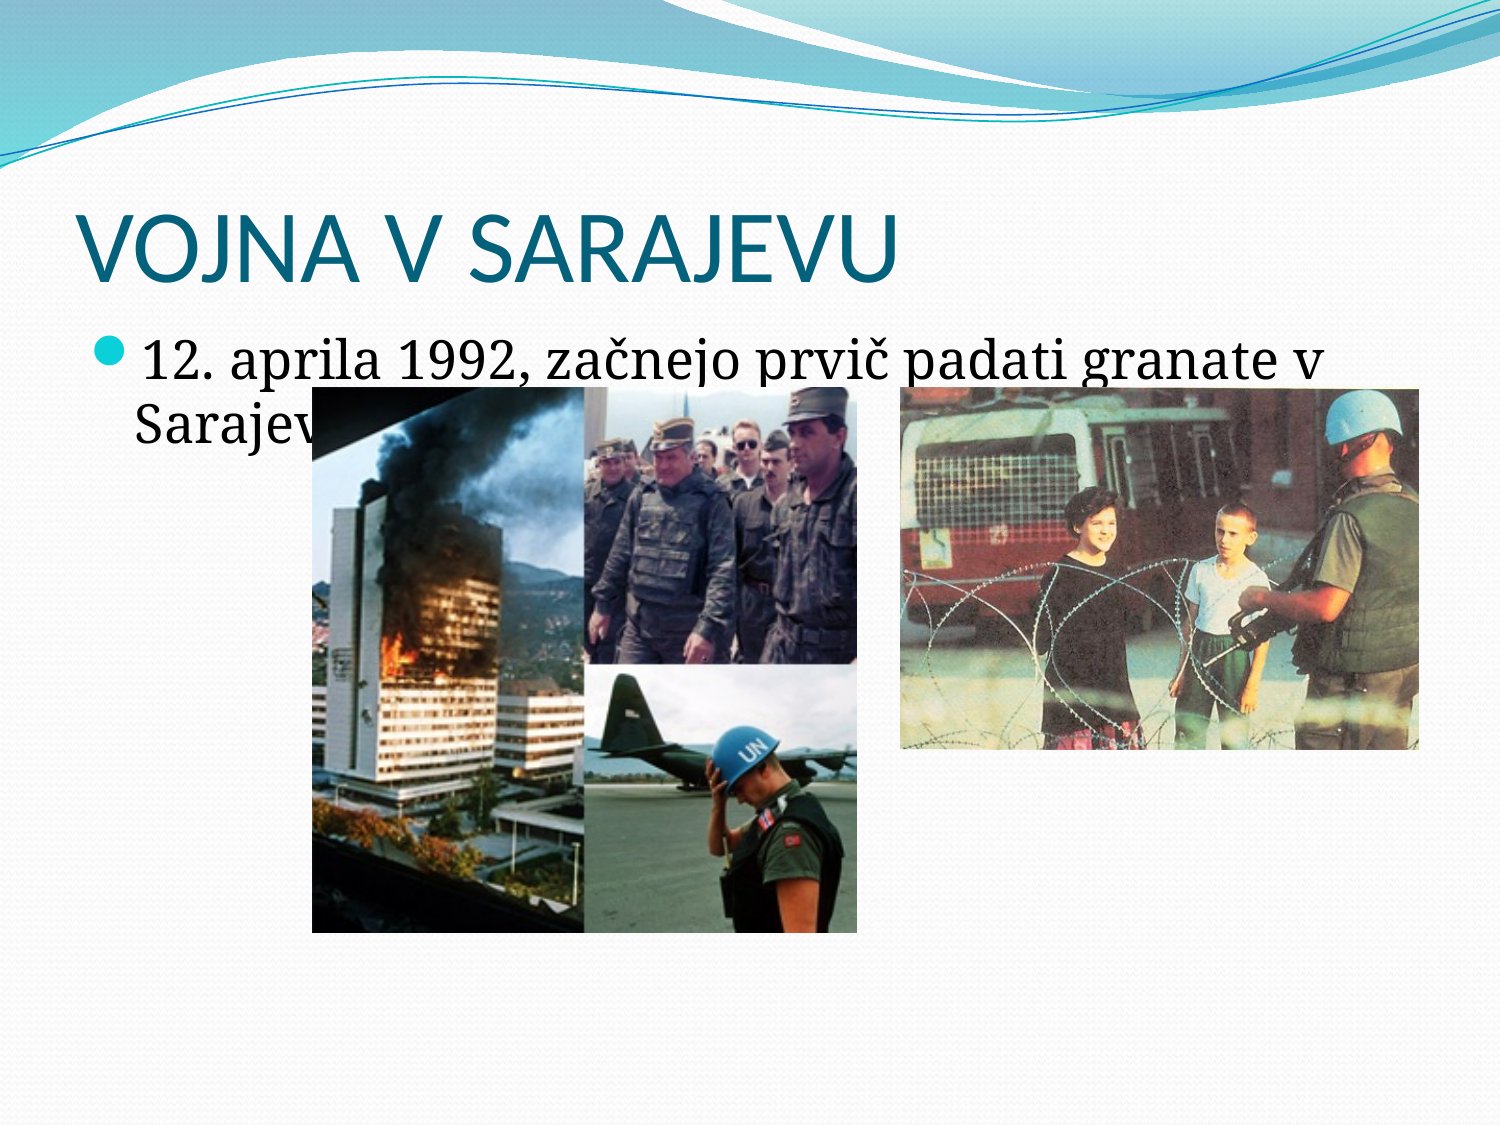

# VOJNA V SARAJEVU
12. aprila 1992, začnejo prvič padati granate v Sarajevu